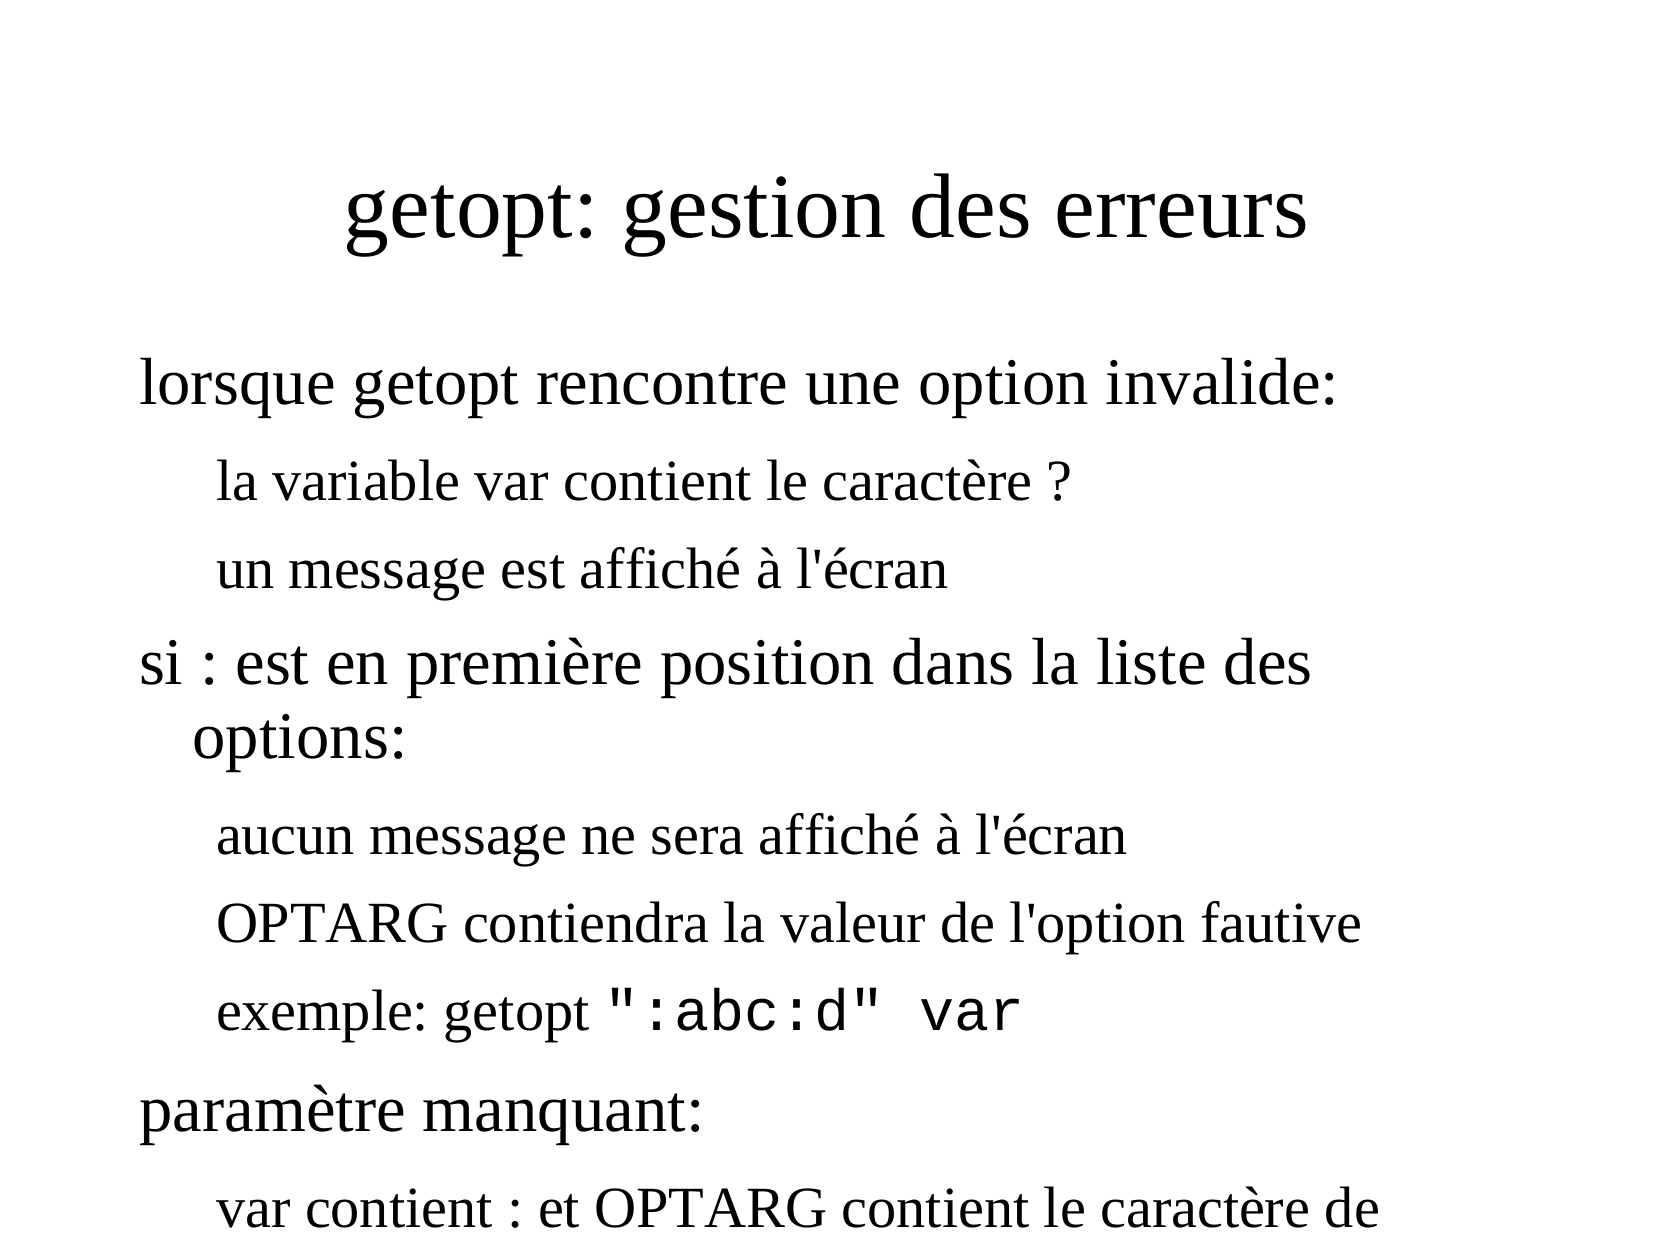

# getopt: gestion des erreurs
lorsque getopt rencontre une option invalide:
la variable var contient le caractère ?
un message est affiché à l'écran
si : est en première position dans la liste des options:
aucun message ne sera affiché à l'écran
OPTARG contiendra la valeur de l'option fautive
exemple: getopt ":abc:d" var
paramètre manquant:
var contient : et OPTARG contient le caractère de l'option concernée